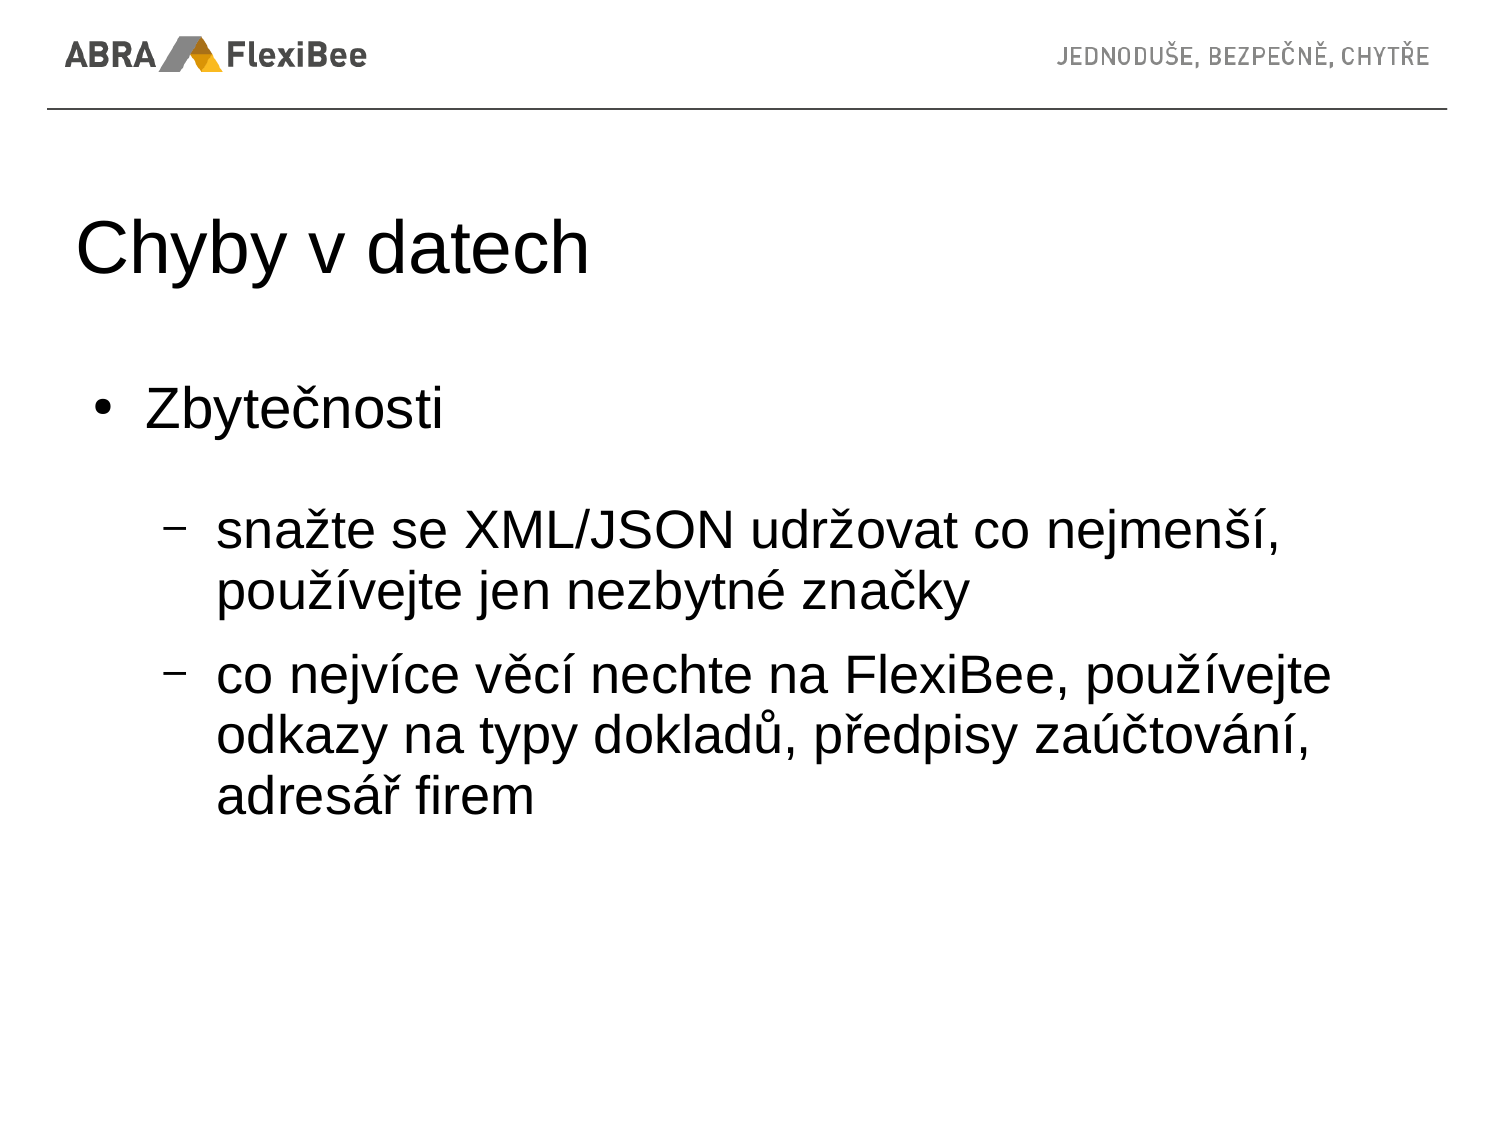

# Chyby v datech
Zbytečnosti
snažte se XML/JSON udržovat co nejmenší, používejte jen nezbytné značky
co nejvíce věcí nechte na FlexiBee, používejte odkazy na typy dokladů, předpisy zaúčtování, adresář firem